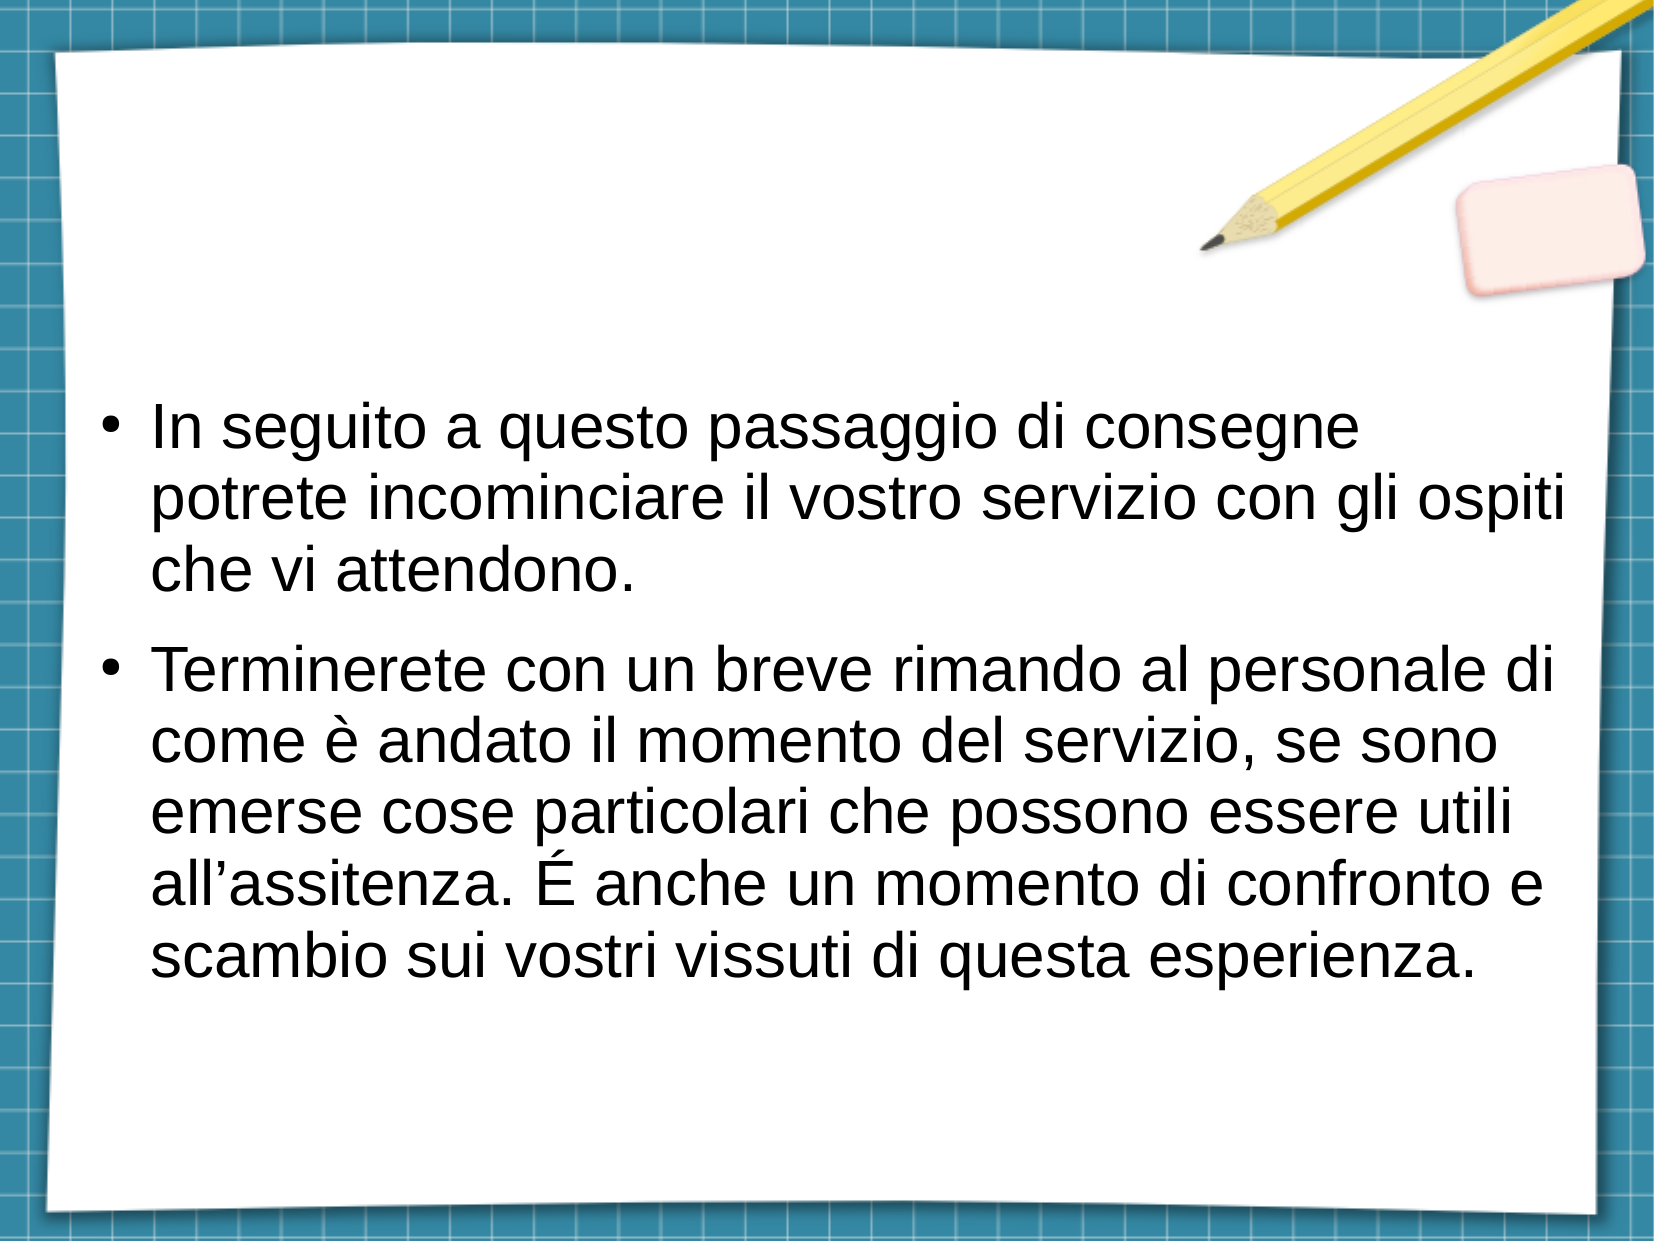

#
In seguito a questo passaggio di consegne potrete incominciare il vostro servizio con gli ospiti che vi attendono.
Terminerete con un breve rimando al personale di come è andato il momento del servizio, se sono emerse cose particolari che possono essere utili all’assitenza. É anche un momento di confronto e scambio sui vostri vissuti di questa esperienza.